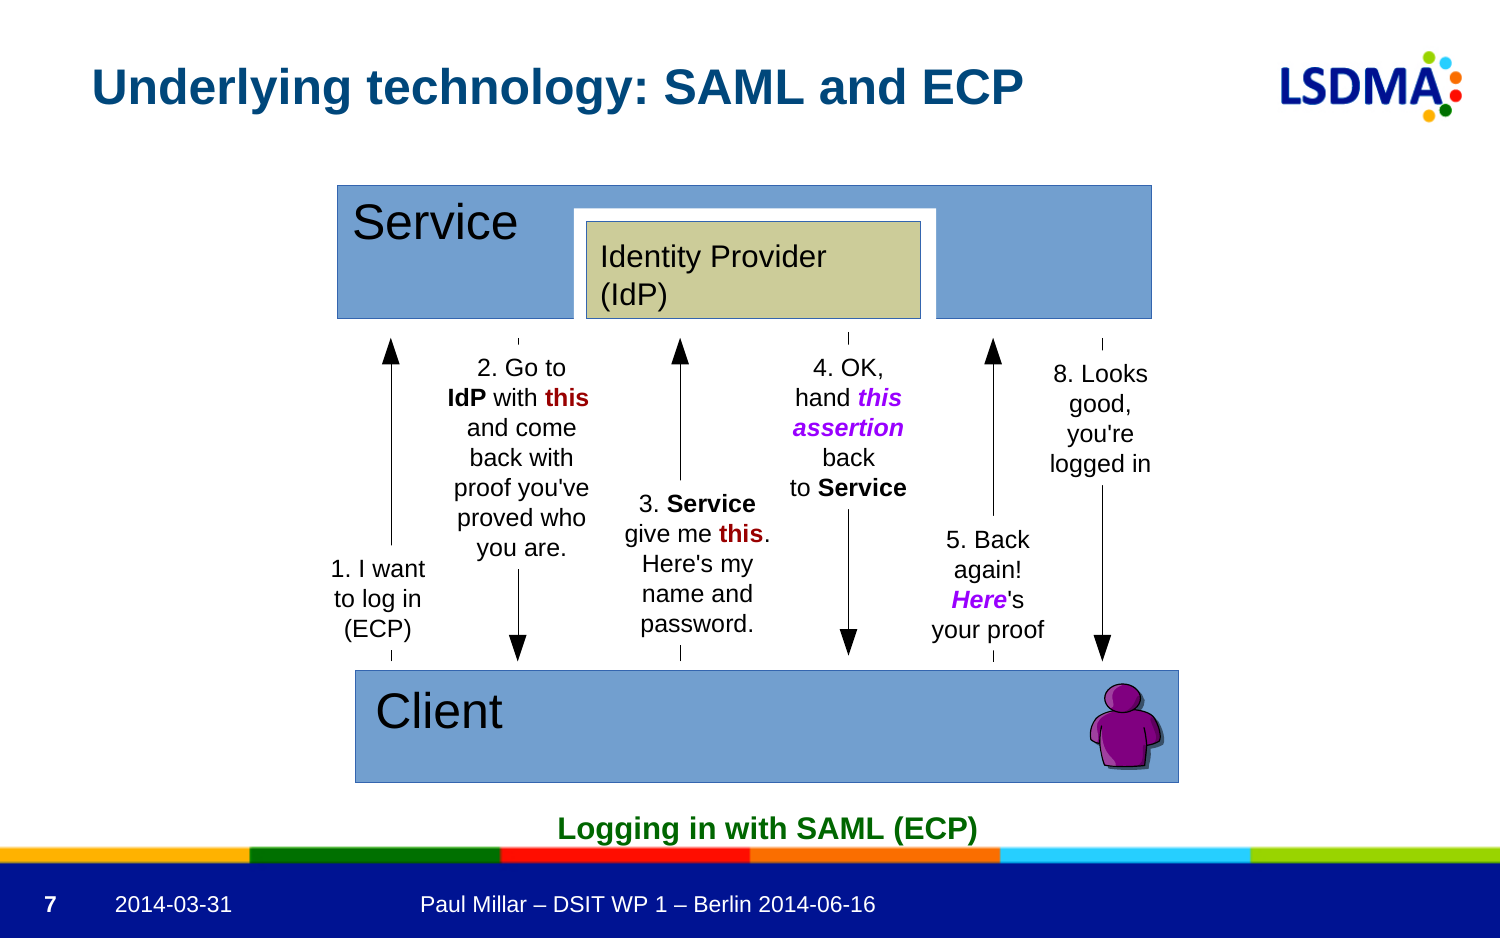

# Underlying technology: SAML and ECP
Service
Identity Provider (IdP)
2. Go to
IdP with this
and come
back with
proof you've
proved who
you are.
4. OK,
hand this
assertion
back
to Service
8. Looks
good,
you're
logged in
3. Service
give me this.
Here's my
name and
password.
5. Back
again!
Here's
your proof
1. I want
to log in
(ECP)
Client
Logging in with SAML (ECP)